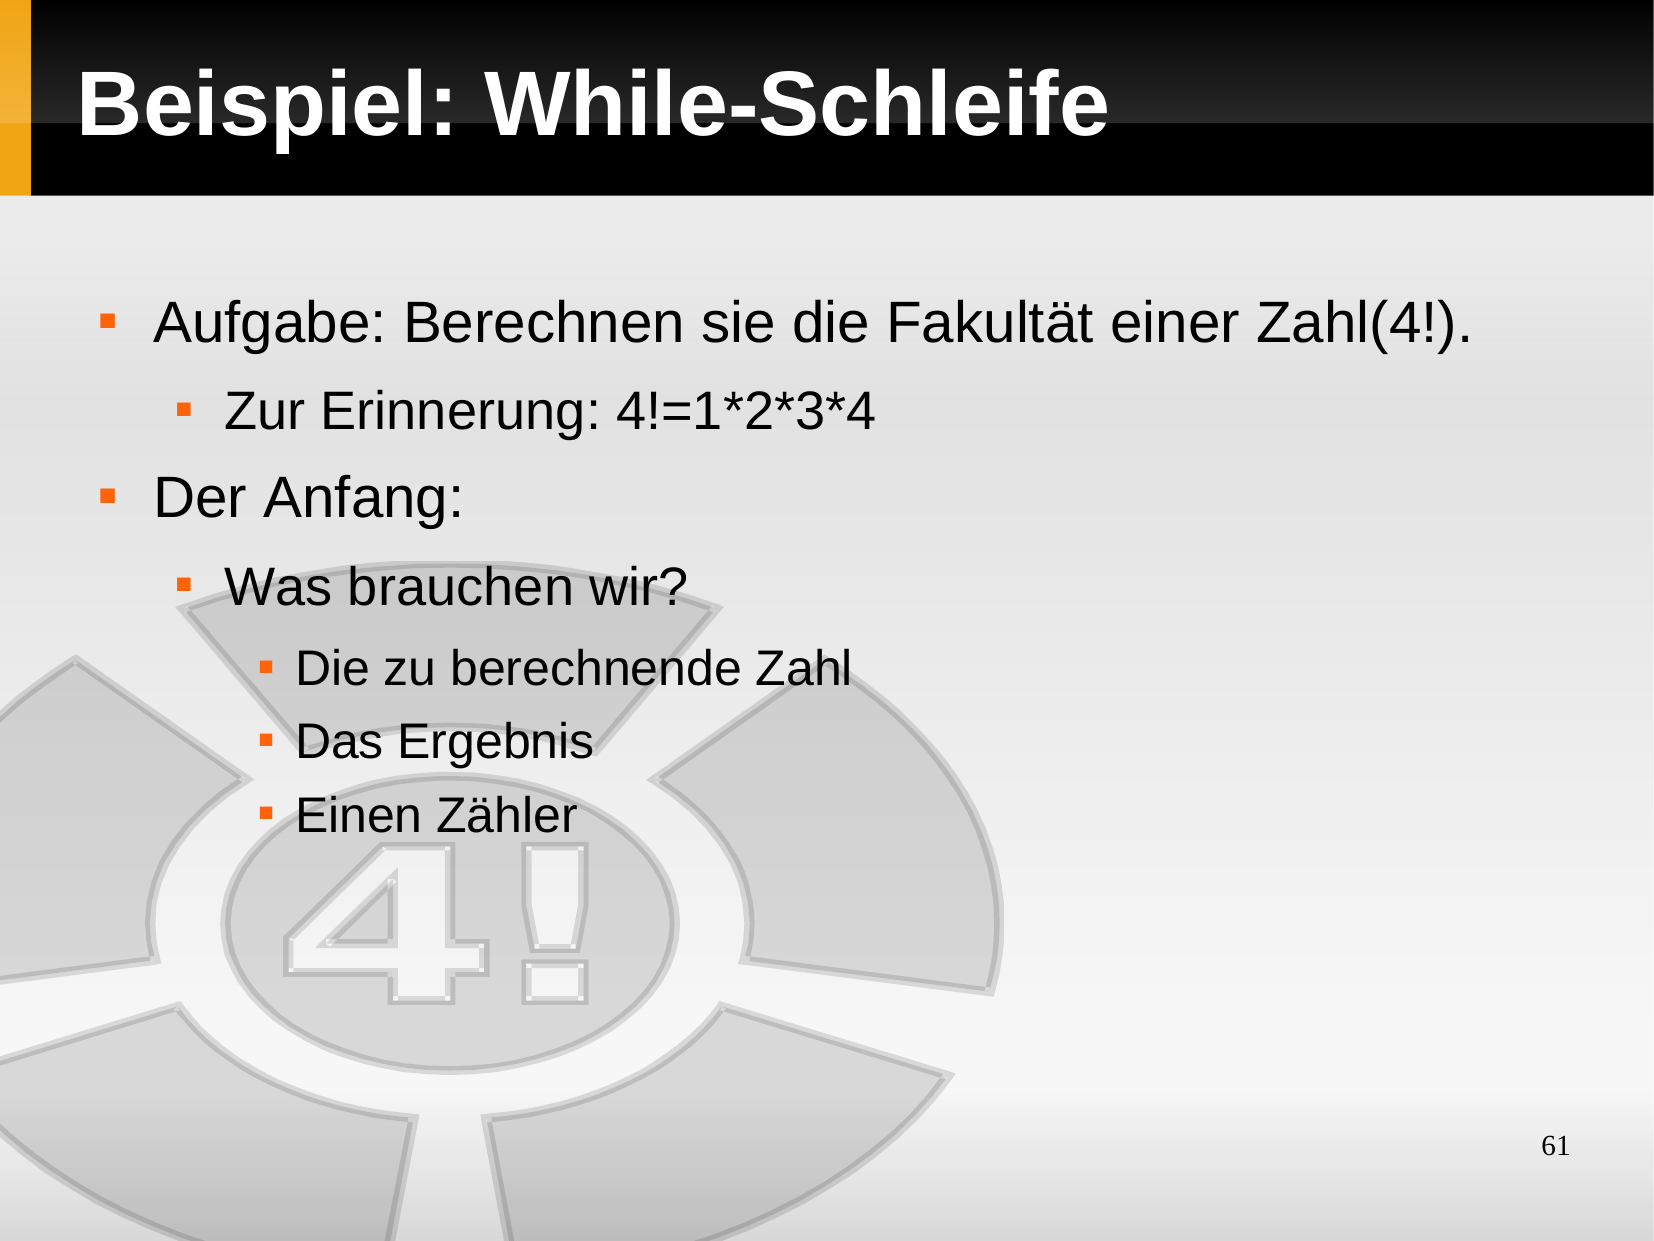

# Beispiel: While-Schleife
Aufgabe: Berechnen sie die Fakultät einer Zahl(4!).
Zur Erinnerung: 4!=1*2*3*4
Der Anfang:
Was brauchen wir?
Die zu berechnende Zahl
Das Ergebnis
Einen Zähler
61